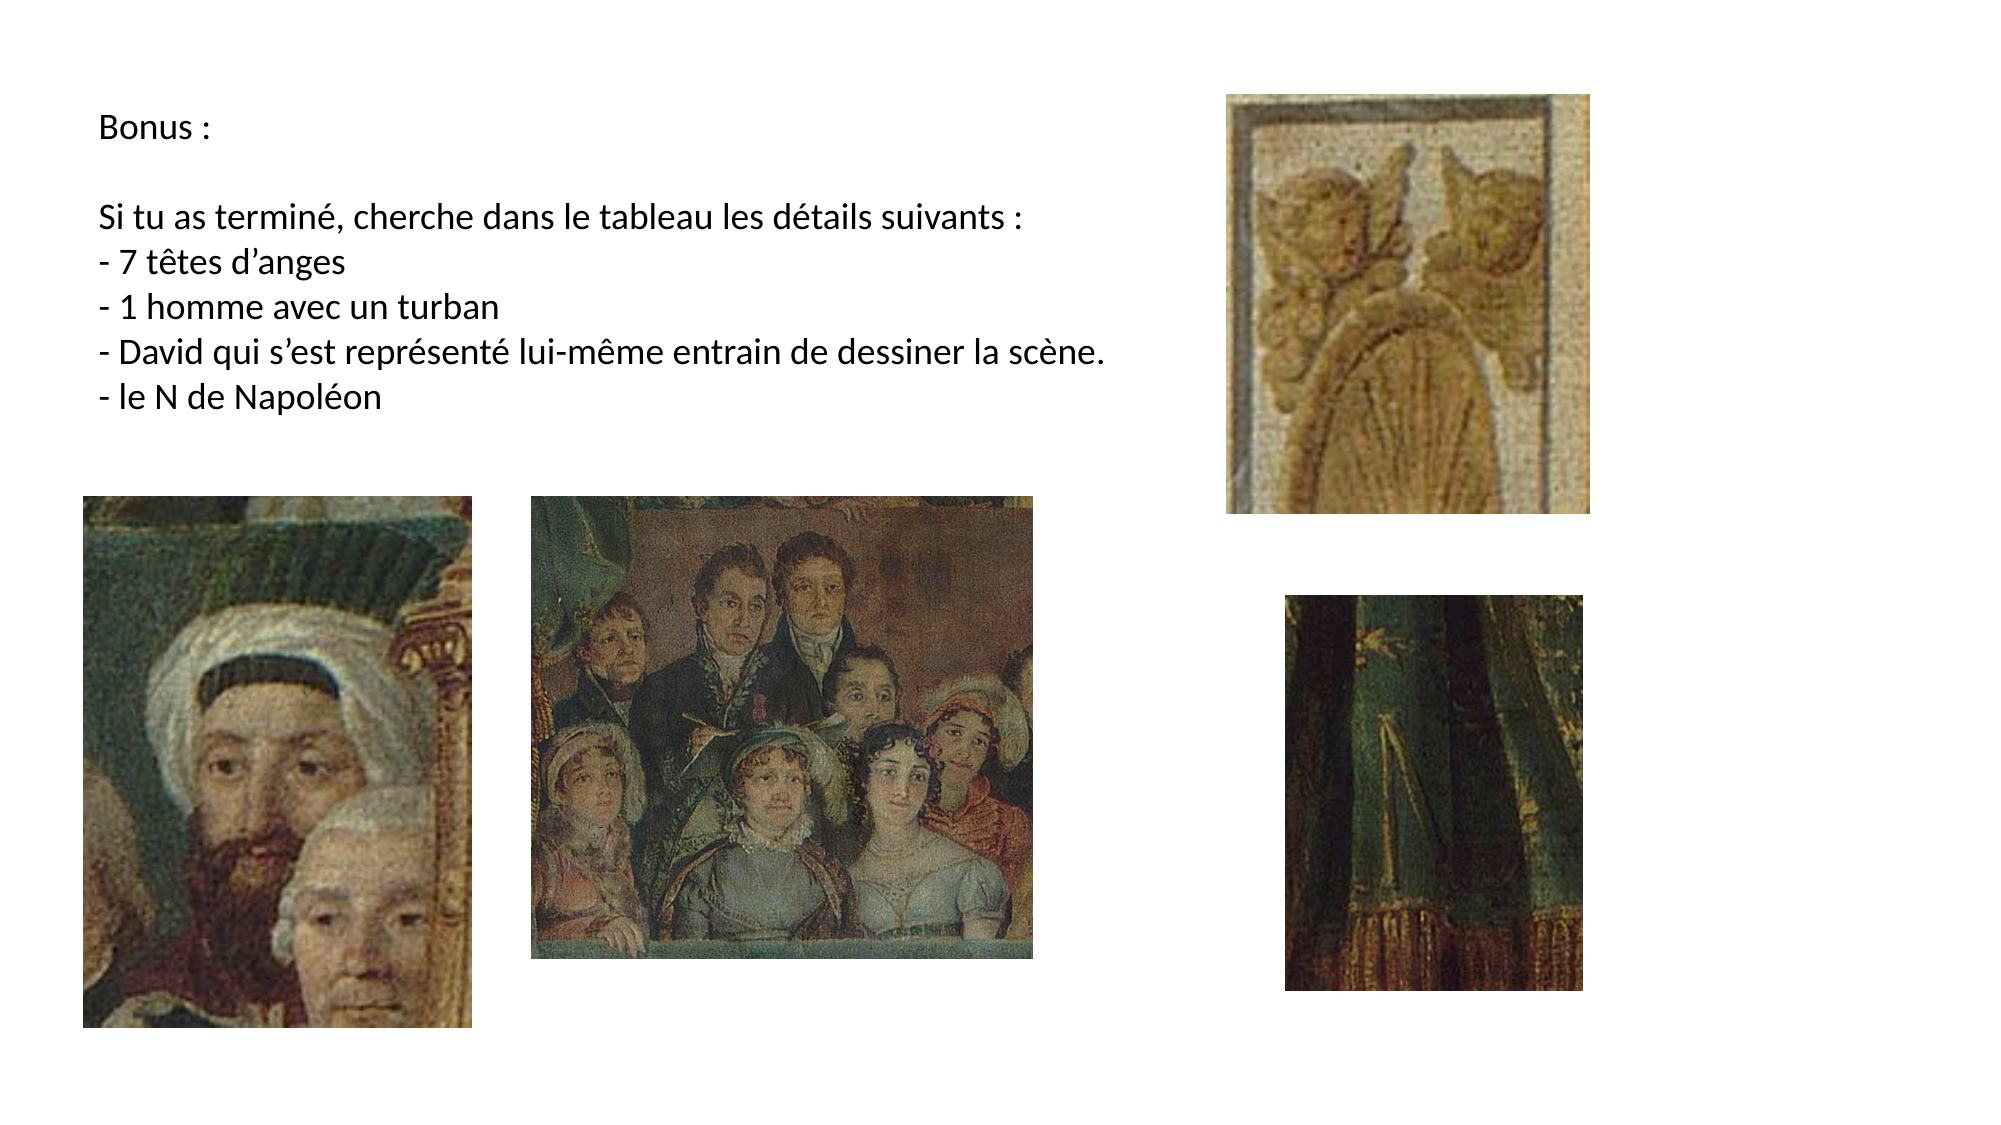

Bonus :
Si tu as terminé, cherche dans le tableau les détails suivants :
- 7 têtes d’anges
- 1 homme avec un turban
- David qui s’est représenté lui-même entrain de dessiner la scène.
- le N de Napoléon